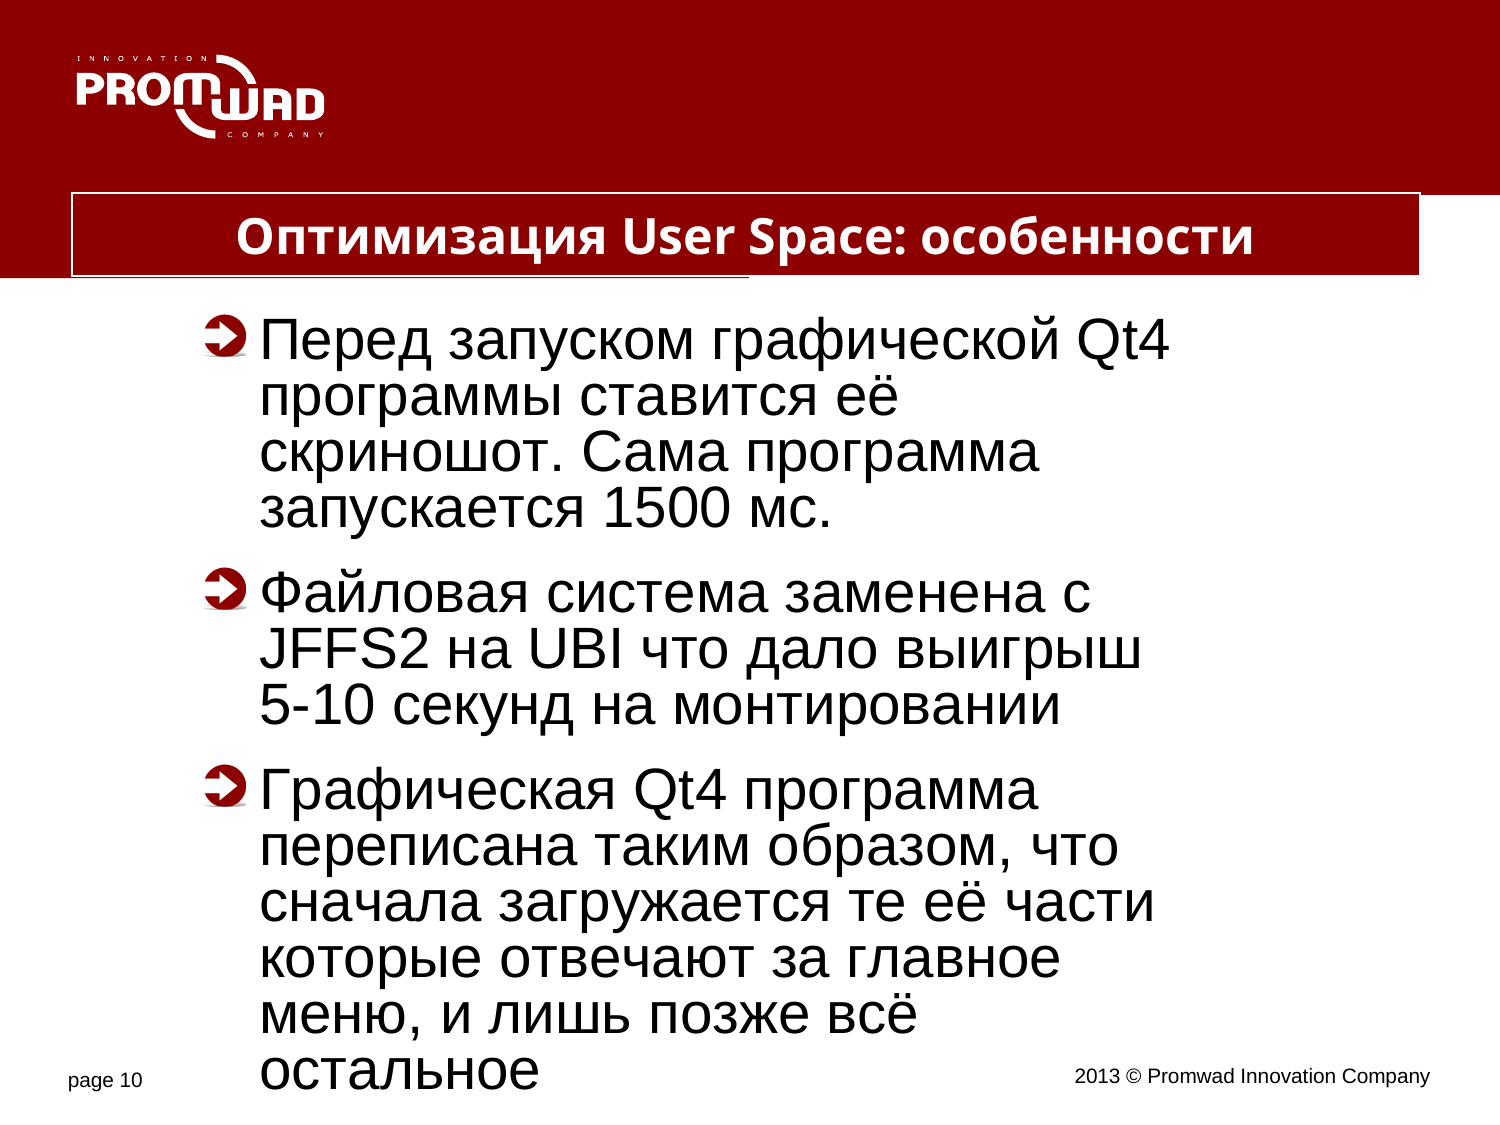

Оптимизация User Space: особенности
Перед запуском графической Qt4 программы ставится её скриношот. Сама программа запускается 1500 мс.
Файловая система заменена с JFFS2 на UBI что дало выигрыш 5-10 секунд на монтировании
Графическая Qt4 программа переписана таким образом, что сначала загружается те её части которые отвечают за главное меню, и лишь позже всё остальное
2013 © Promwad Innovation Company